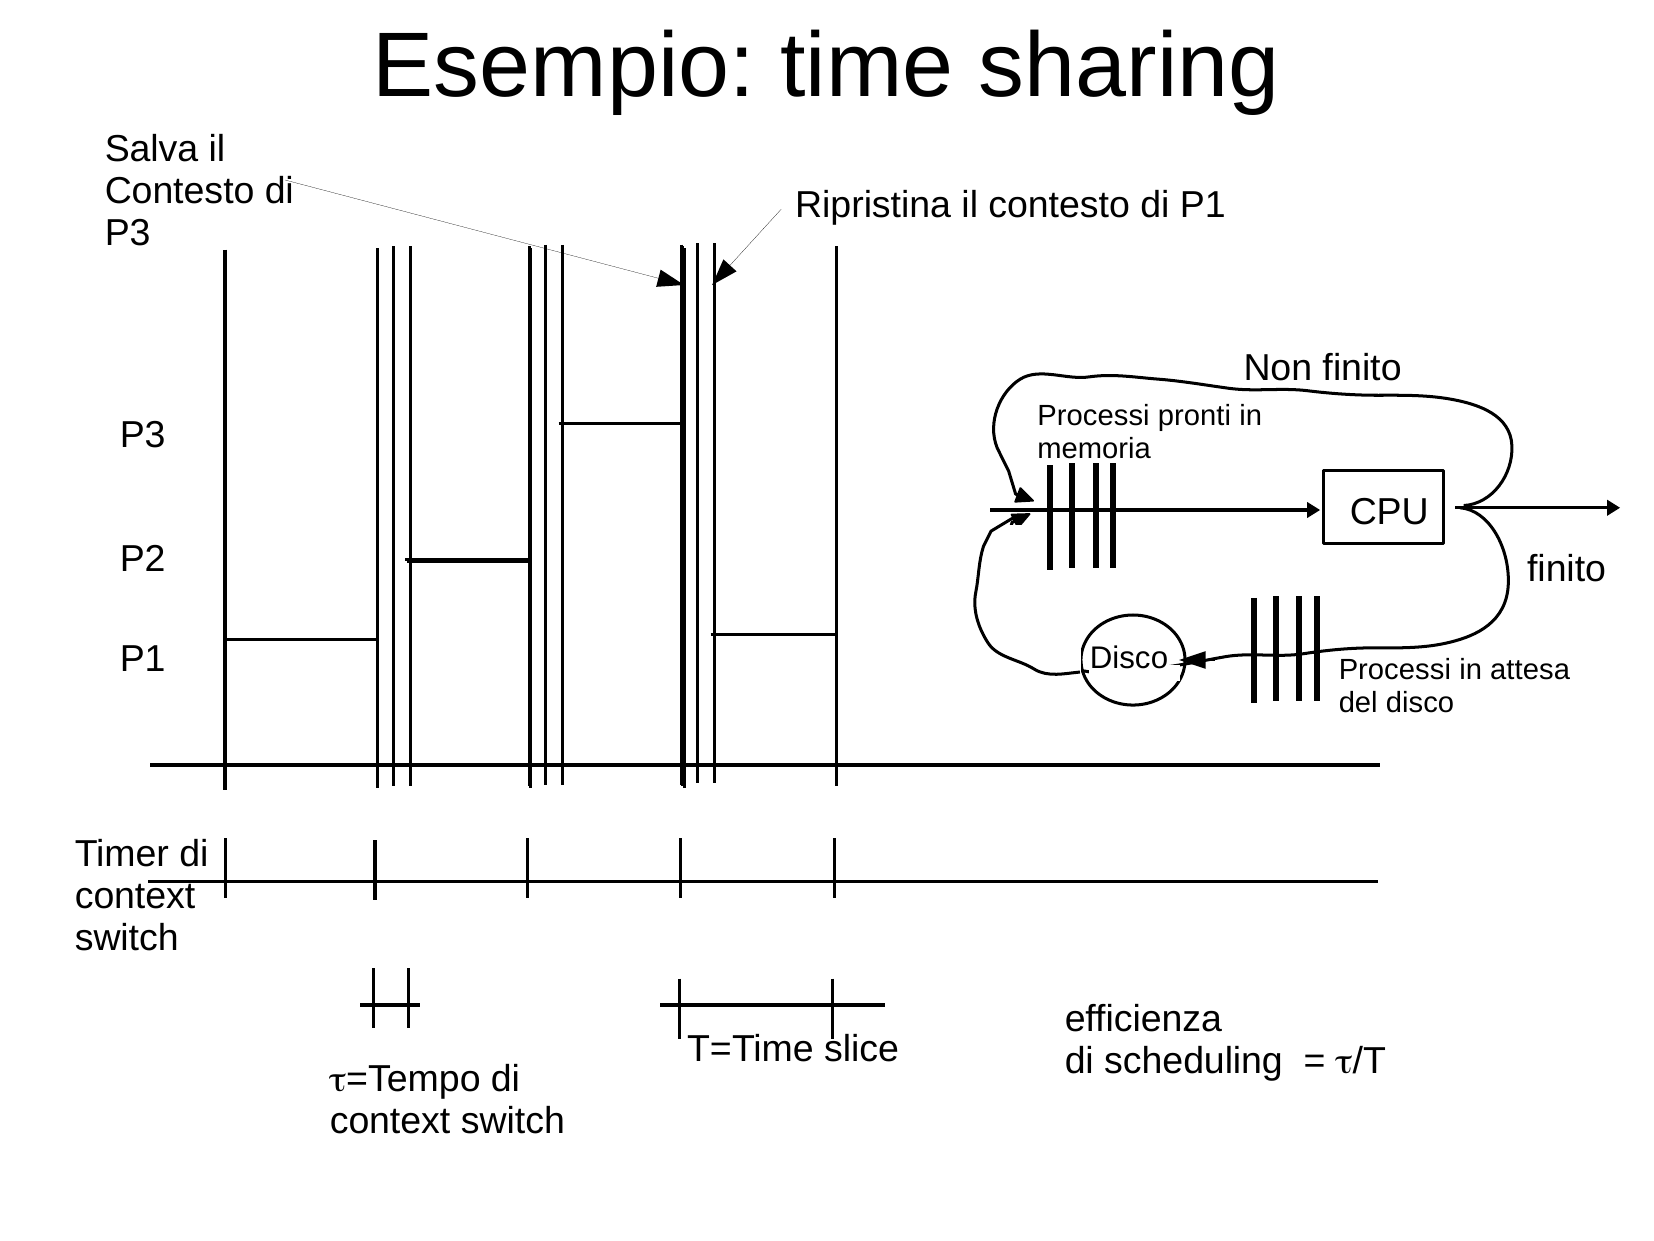

# Esempio: time sharing
Salva il
Contesto di P3
Ripristina il contesto di P1
Non finito
Processi pronti in memoria
P3
CPU
P2
finito
P1
Disco
Processi in attesa del disco
Timer di context switch
efficienza
di scheduling = t/T
T=Time slice
t=Tempo di context switch